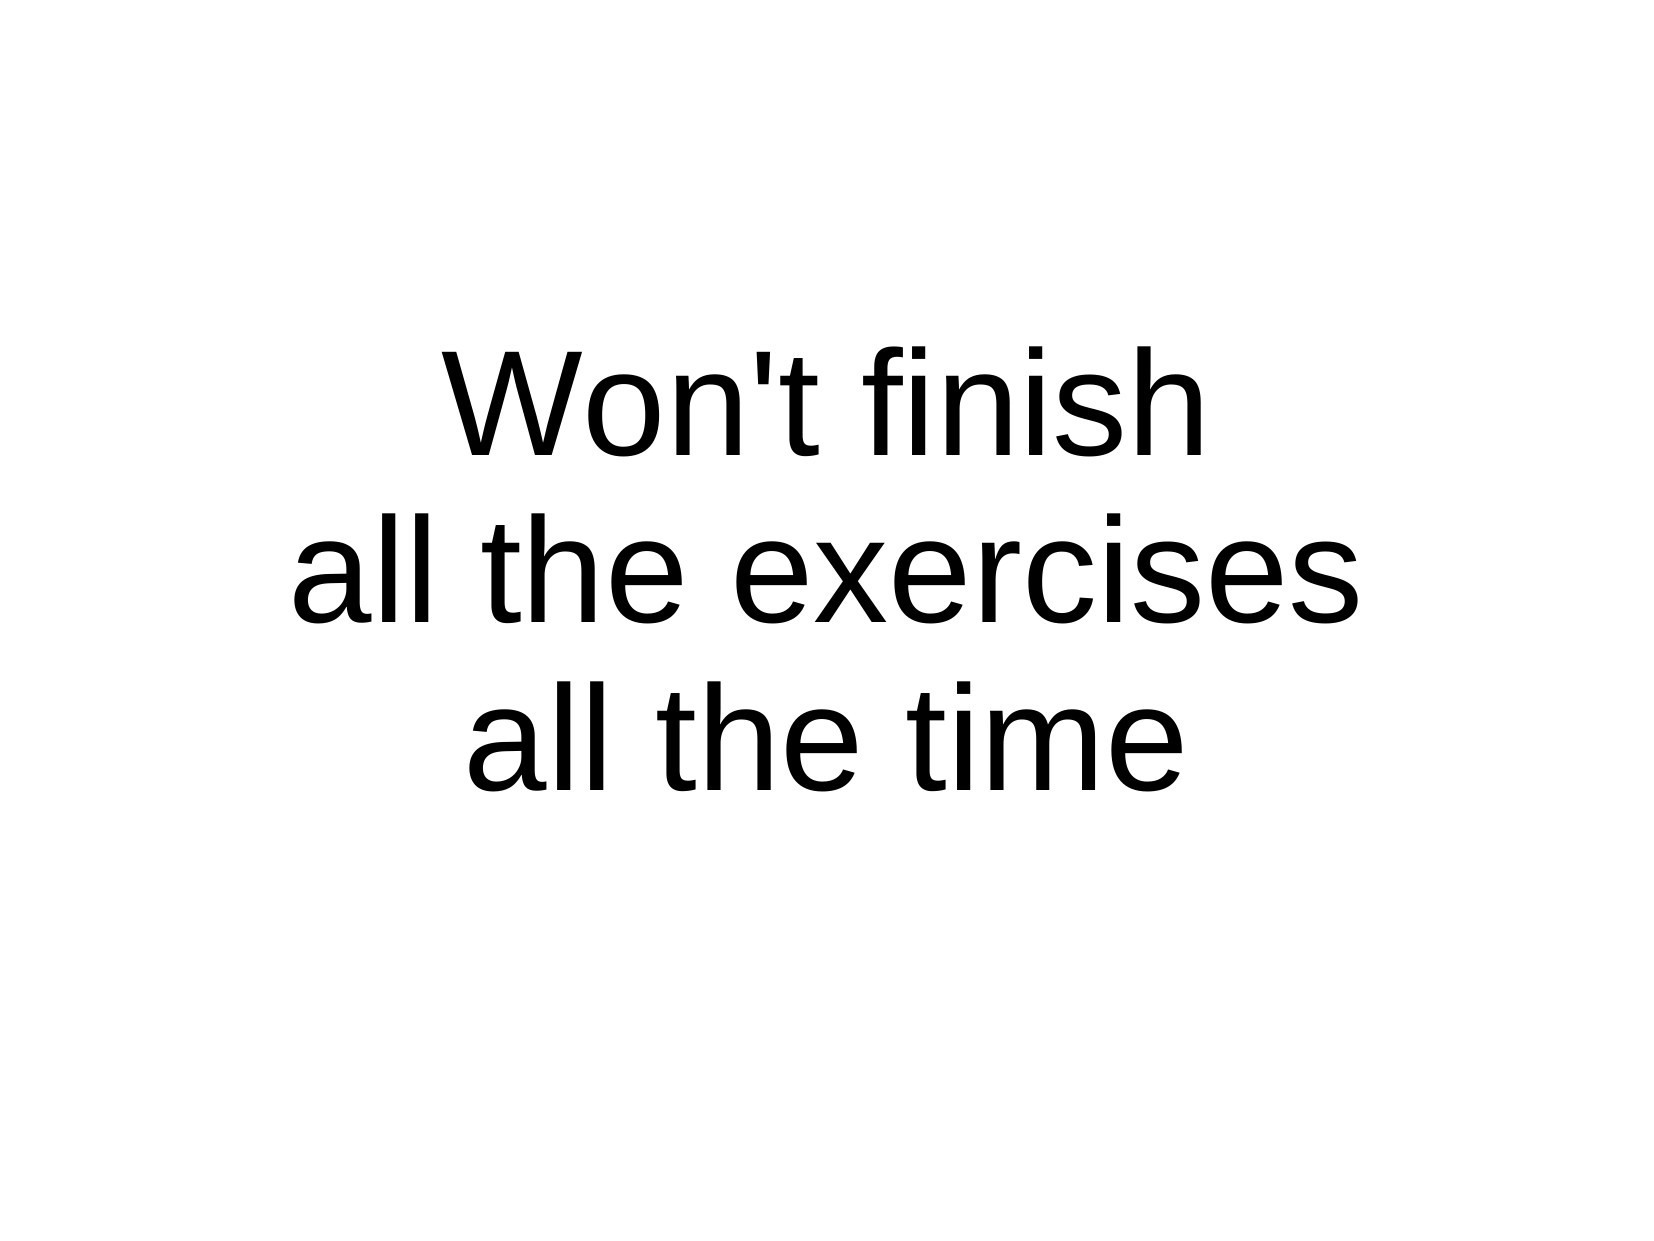

# Won't finish all the exercises all the time